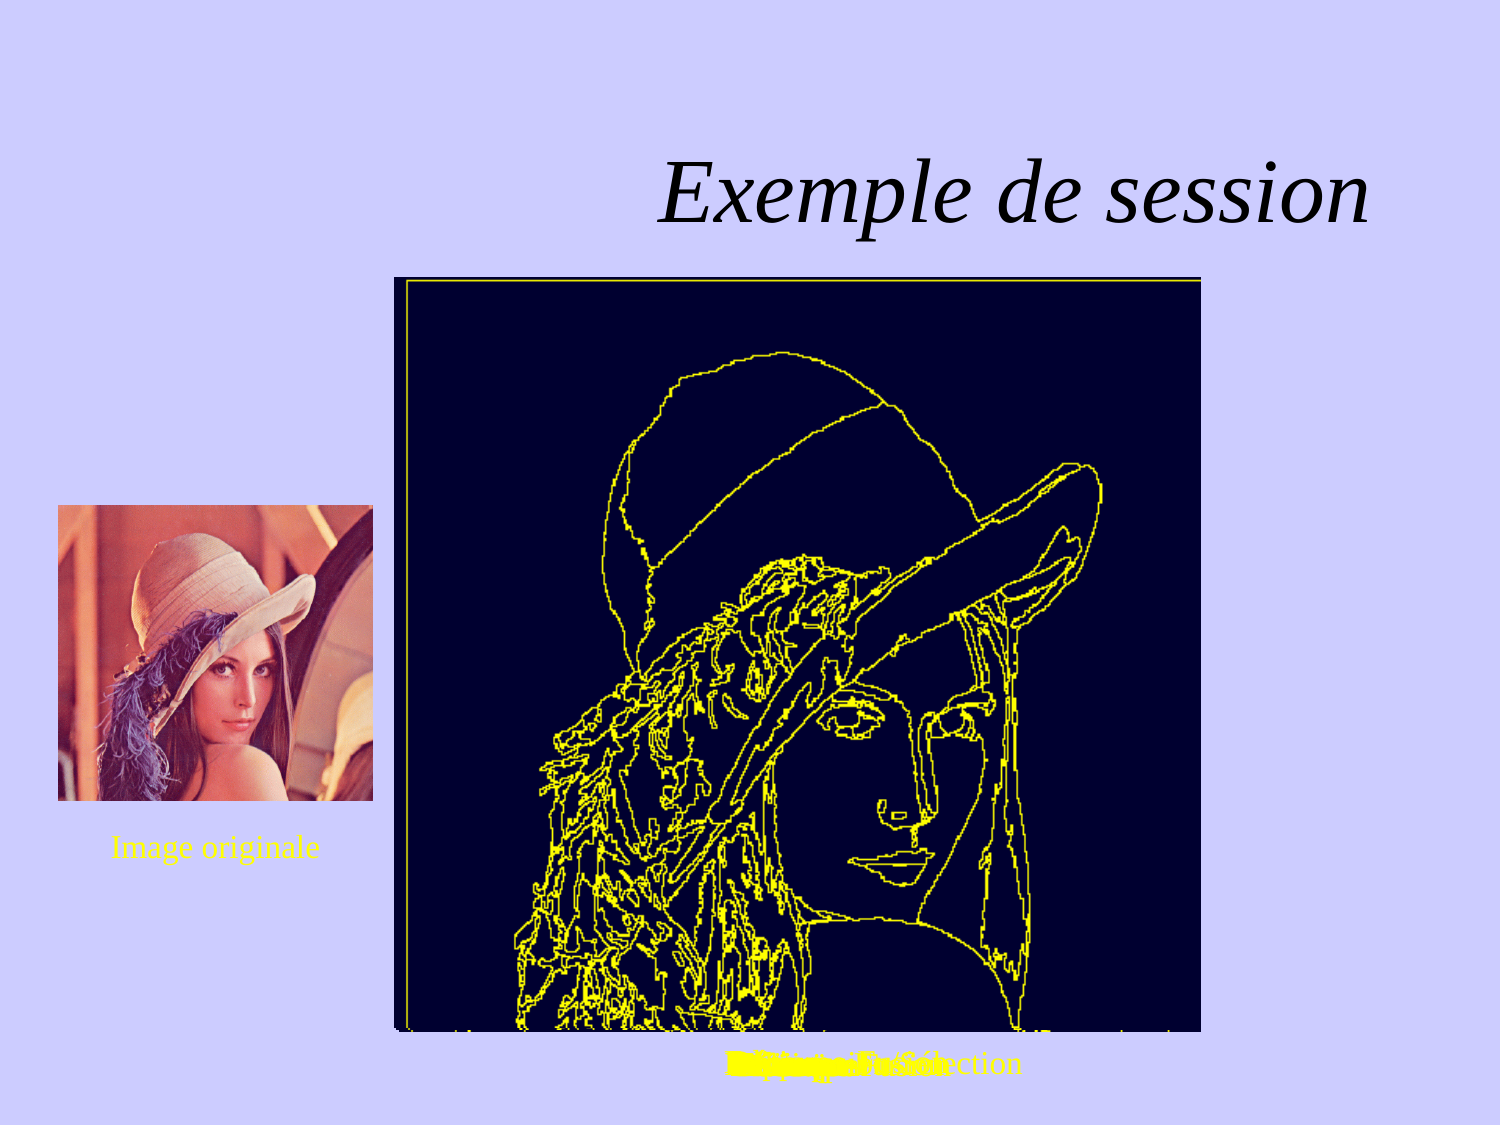

# Exemple de session
Edition
Sélection
Découpe
Fusion
Sélection
Découpe-Fusion
Edition
Suppression/Sélection
Découpe
Découpe
Edition
Découpe-Fusion
Edition
Découpe-Fusion
Fusion
Découpe
Image originale